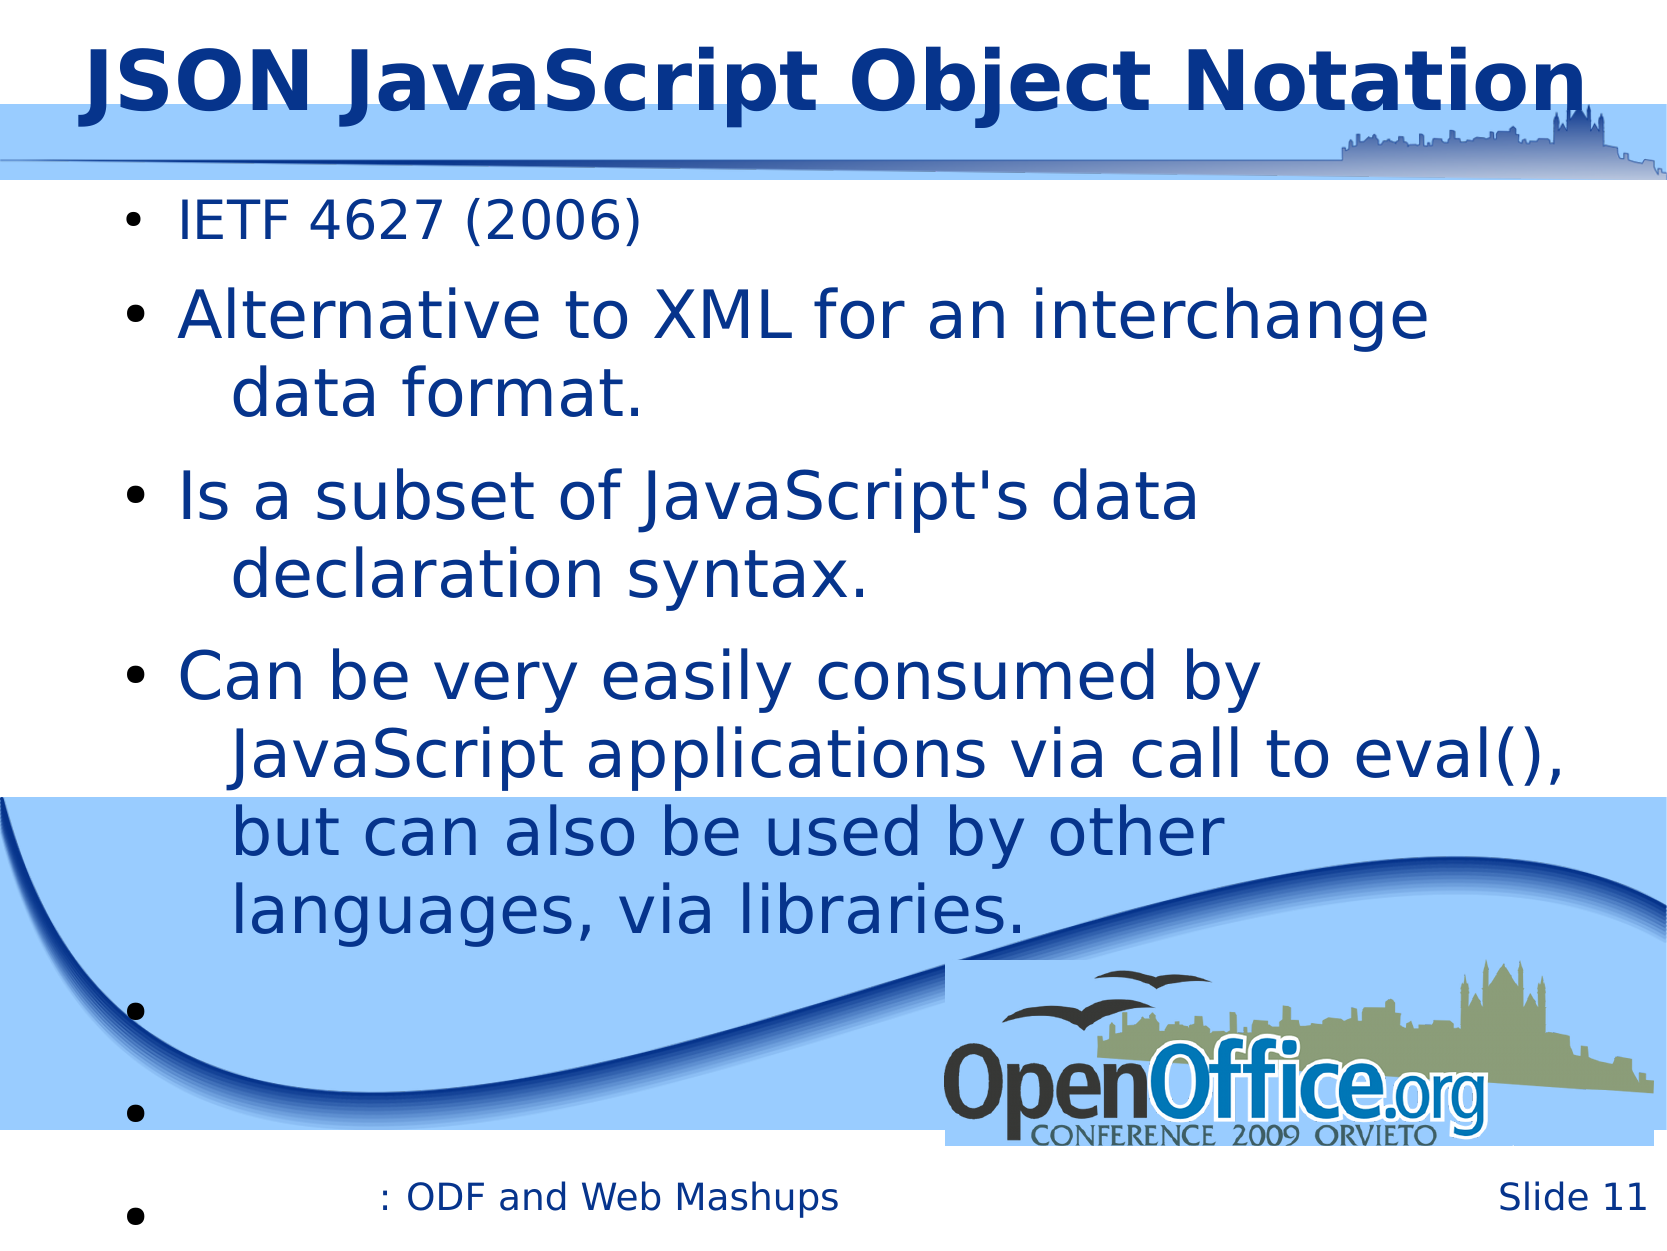

# JSON JavaScript Object Notation
IETF 4627 (2006)
Alternative to XML for an interchange data format.
Is a subset of JavaScript's data declaration syntax.
Can be very easily consumed by JavaScript applications via call to eval(), but can also be used by other languages, via libraries.
ODF and Web Mashups
11